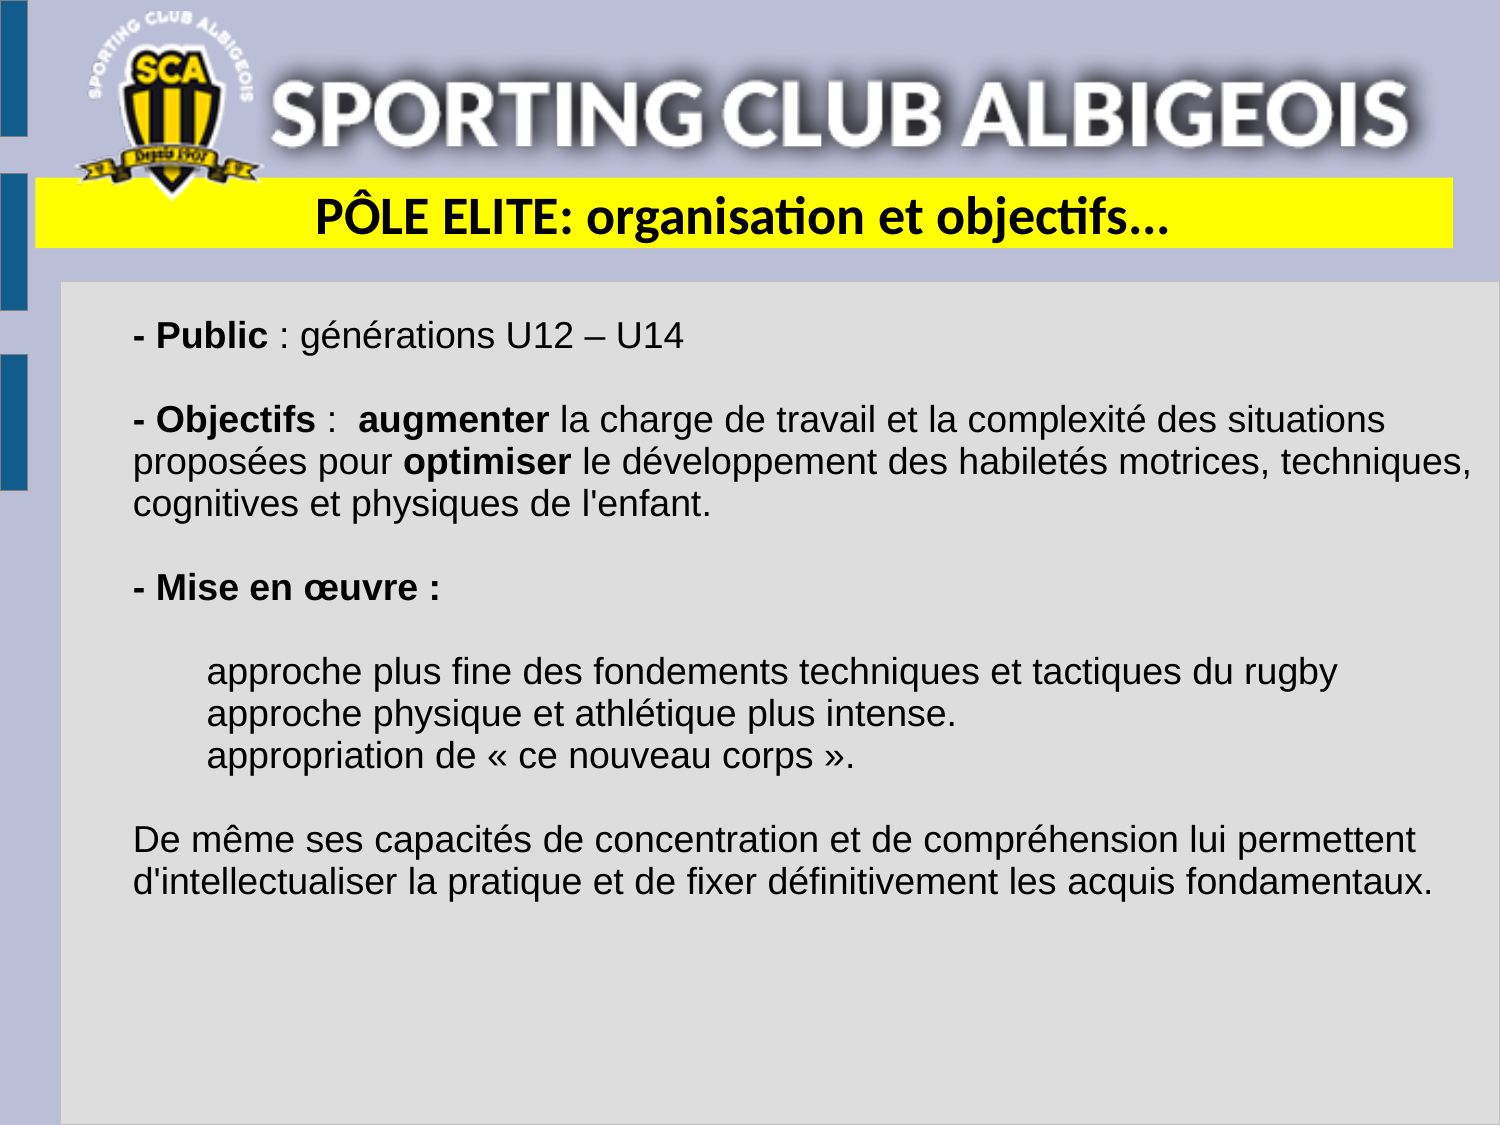

PÔLE ELITE: organisation et objectifs...
- Public : générations U12 – U14
- Objectifs : augmenter la charge de travail et la complexité des situations proposées pour optimiser le développement des habiletés motrices, techniques, cognitives et physiques de l'enfant.
- Mise en œuvre :
 	approche plus fine des fondements techniques et tactiques du rugby
	approche physique et athlétique plus intense.
 	appropriation de « ce nouveau corps ».
De même ses capacités de concentration et de compréhension lui permettent d'intellectualiser la pratique et de fixer définitivement les acquis fondamentaux.